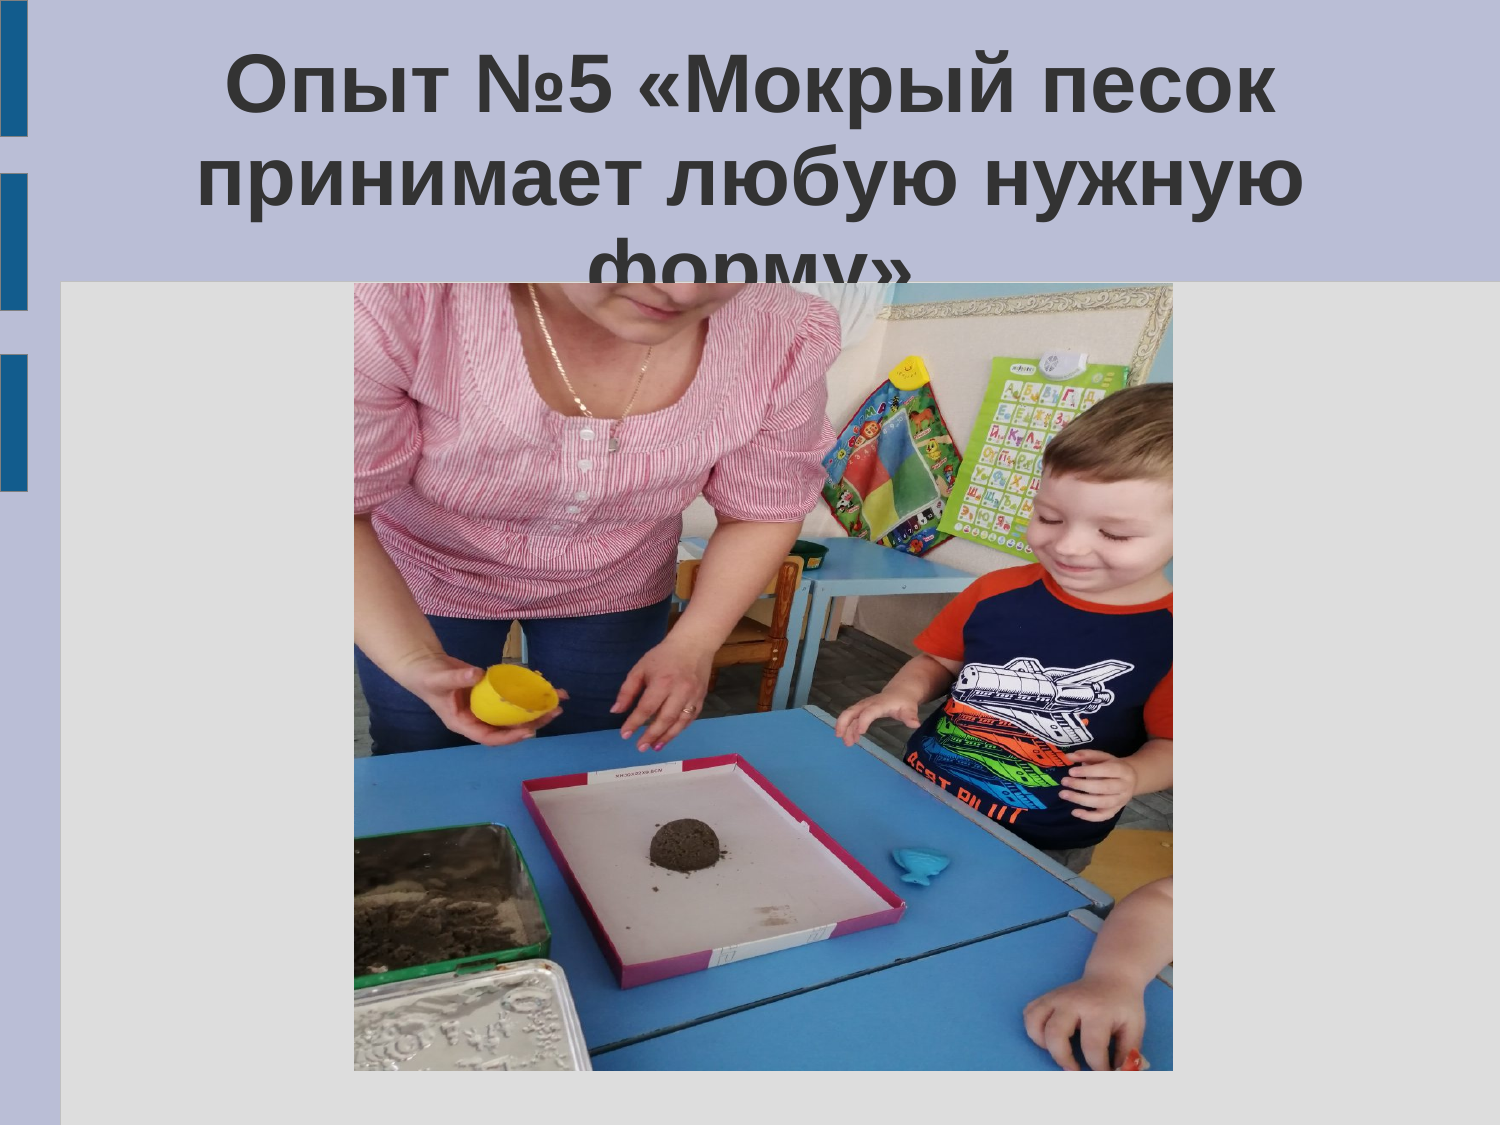

# Опыт №5 «Мокрый песок принимает любую нужную форму»